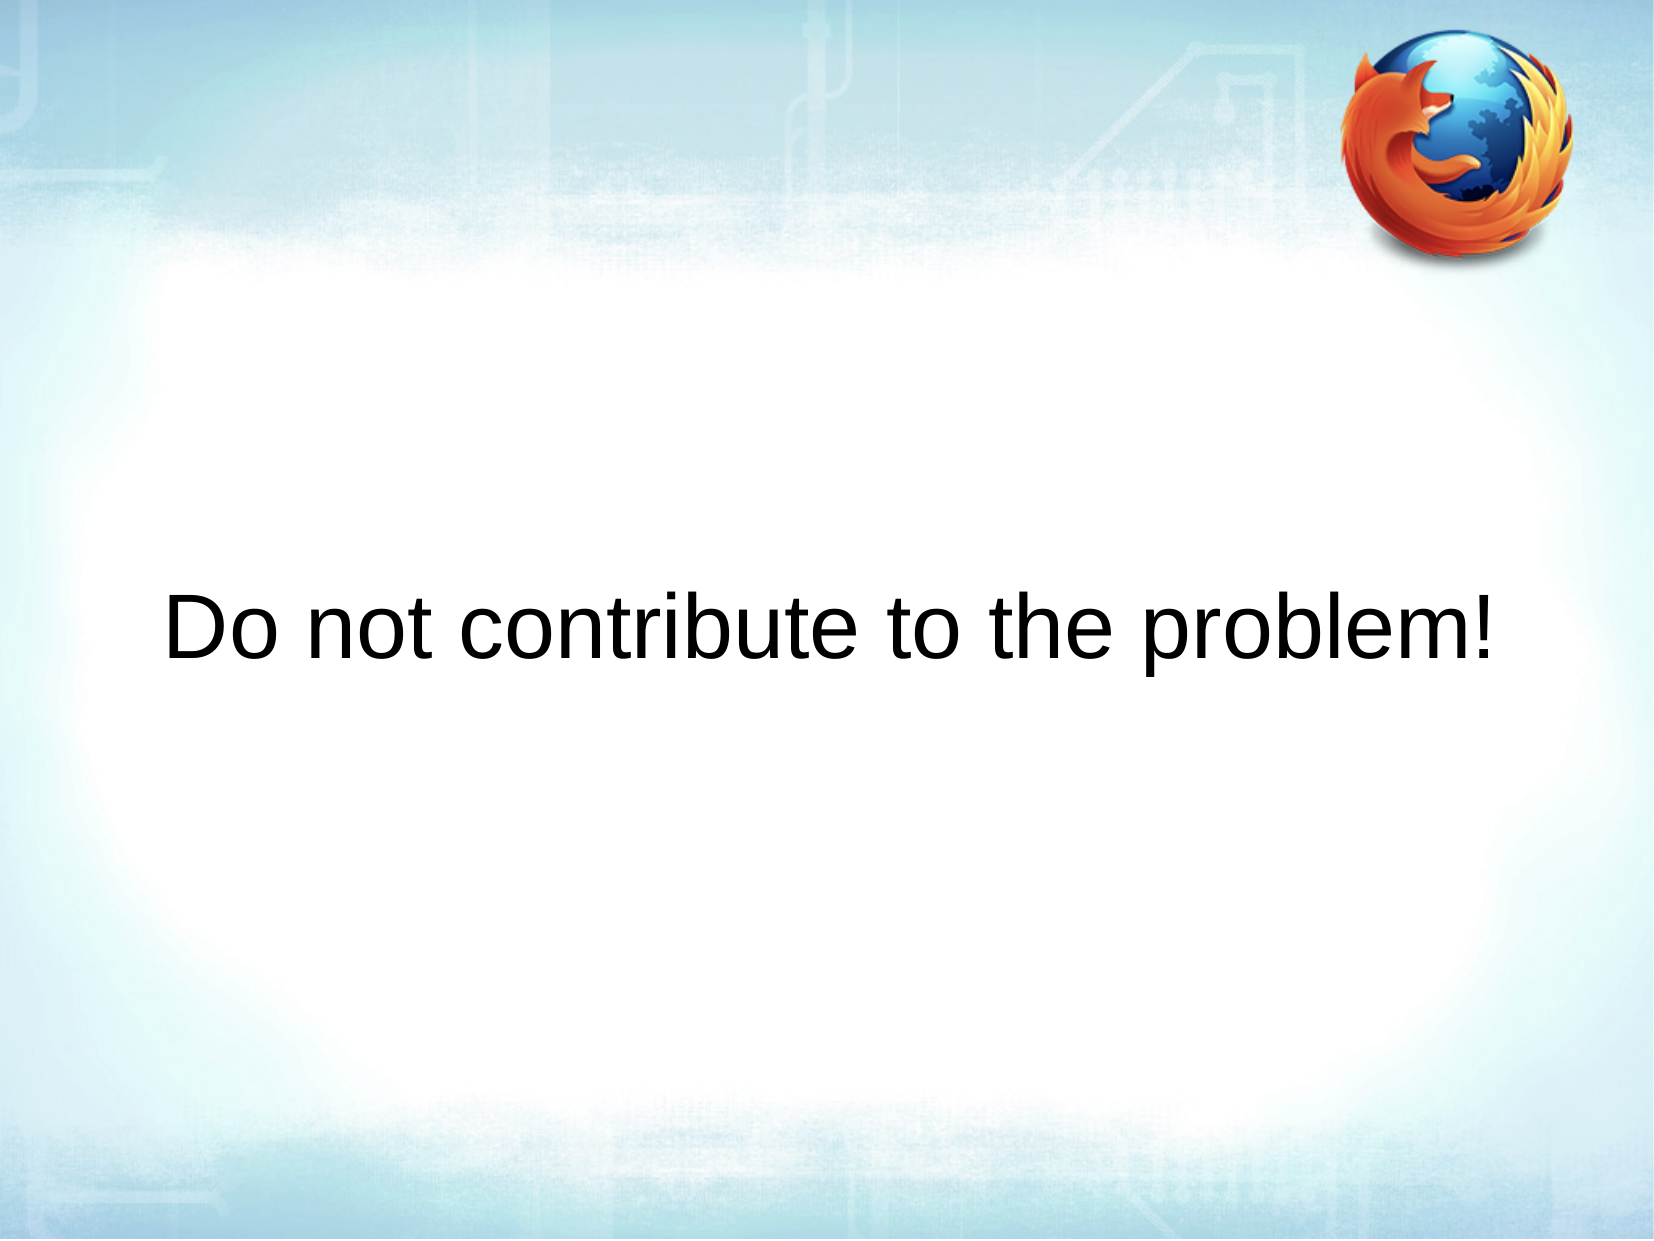

# Do not contribute to the problem!